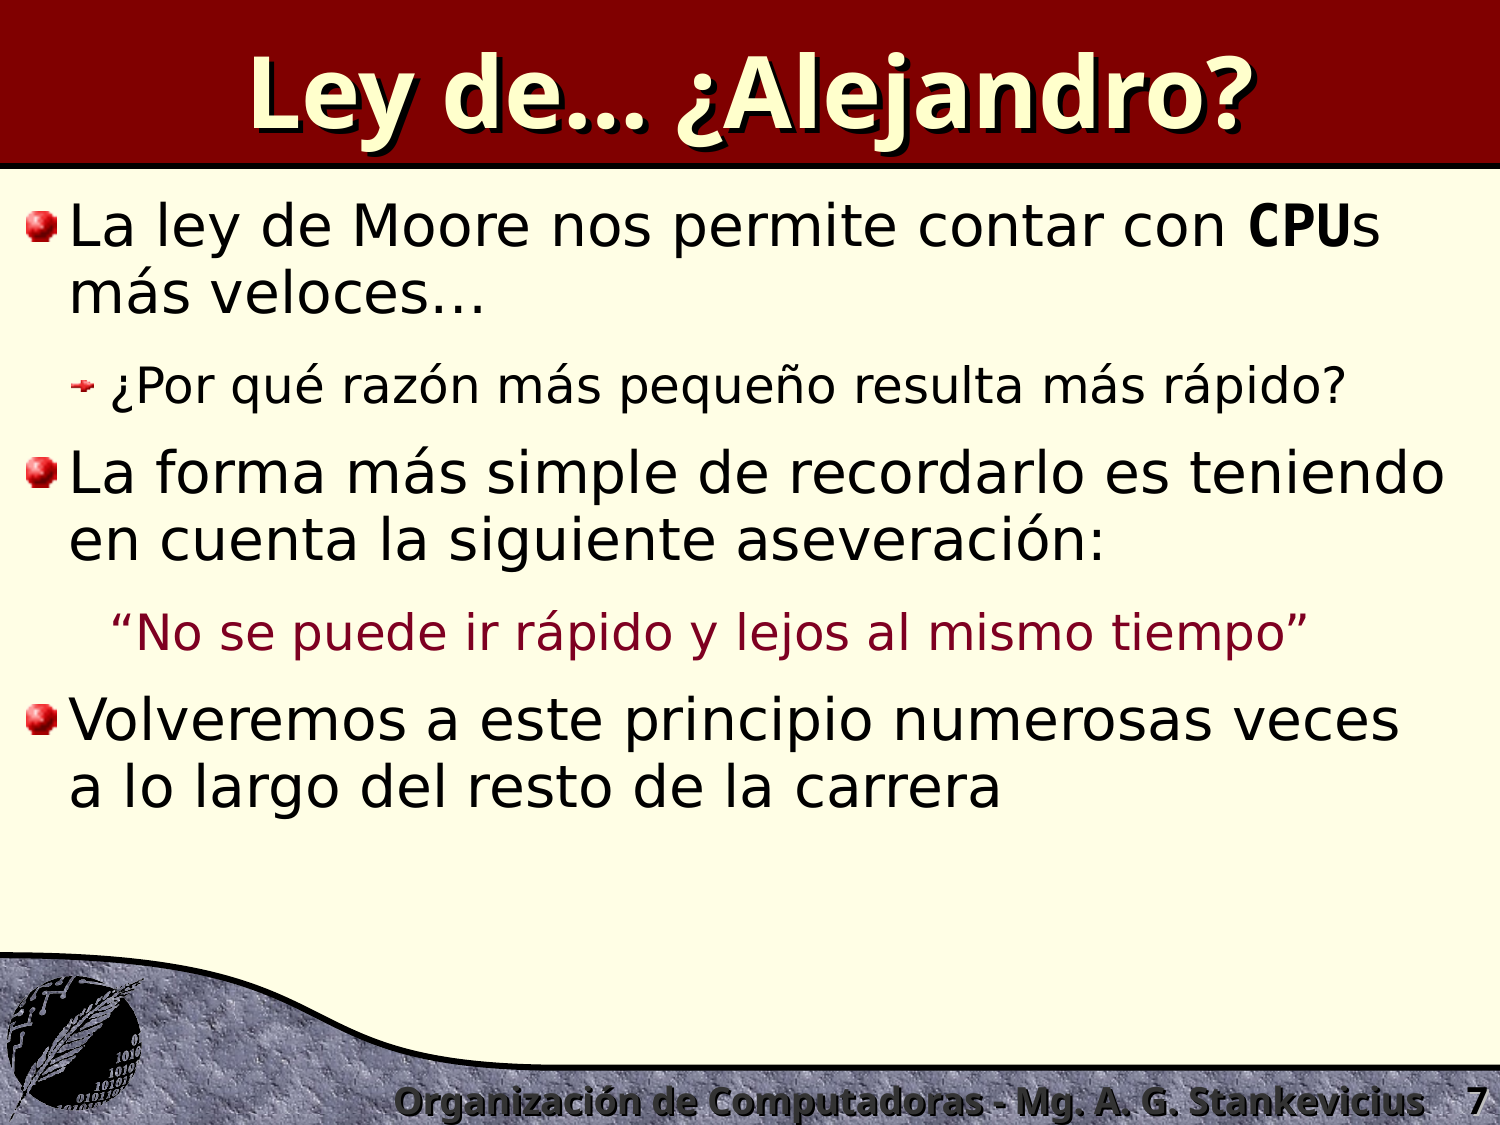

# Ley de… ¿Alejandro?
La ley de Moore nos permite contar con CPUs más veloces…
¿Por qué razón más pequeño resulta más rápido?
La forma más simple de recordarlo es teniendo en cuenta la siguiente aseveración:
“No se puede ir rápido y lejos al mismo tiempo”
Volveremos a este principio numerosas veces
a lo largo del resto de la carrera
7